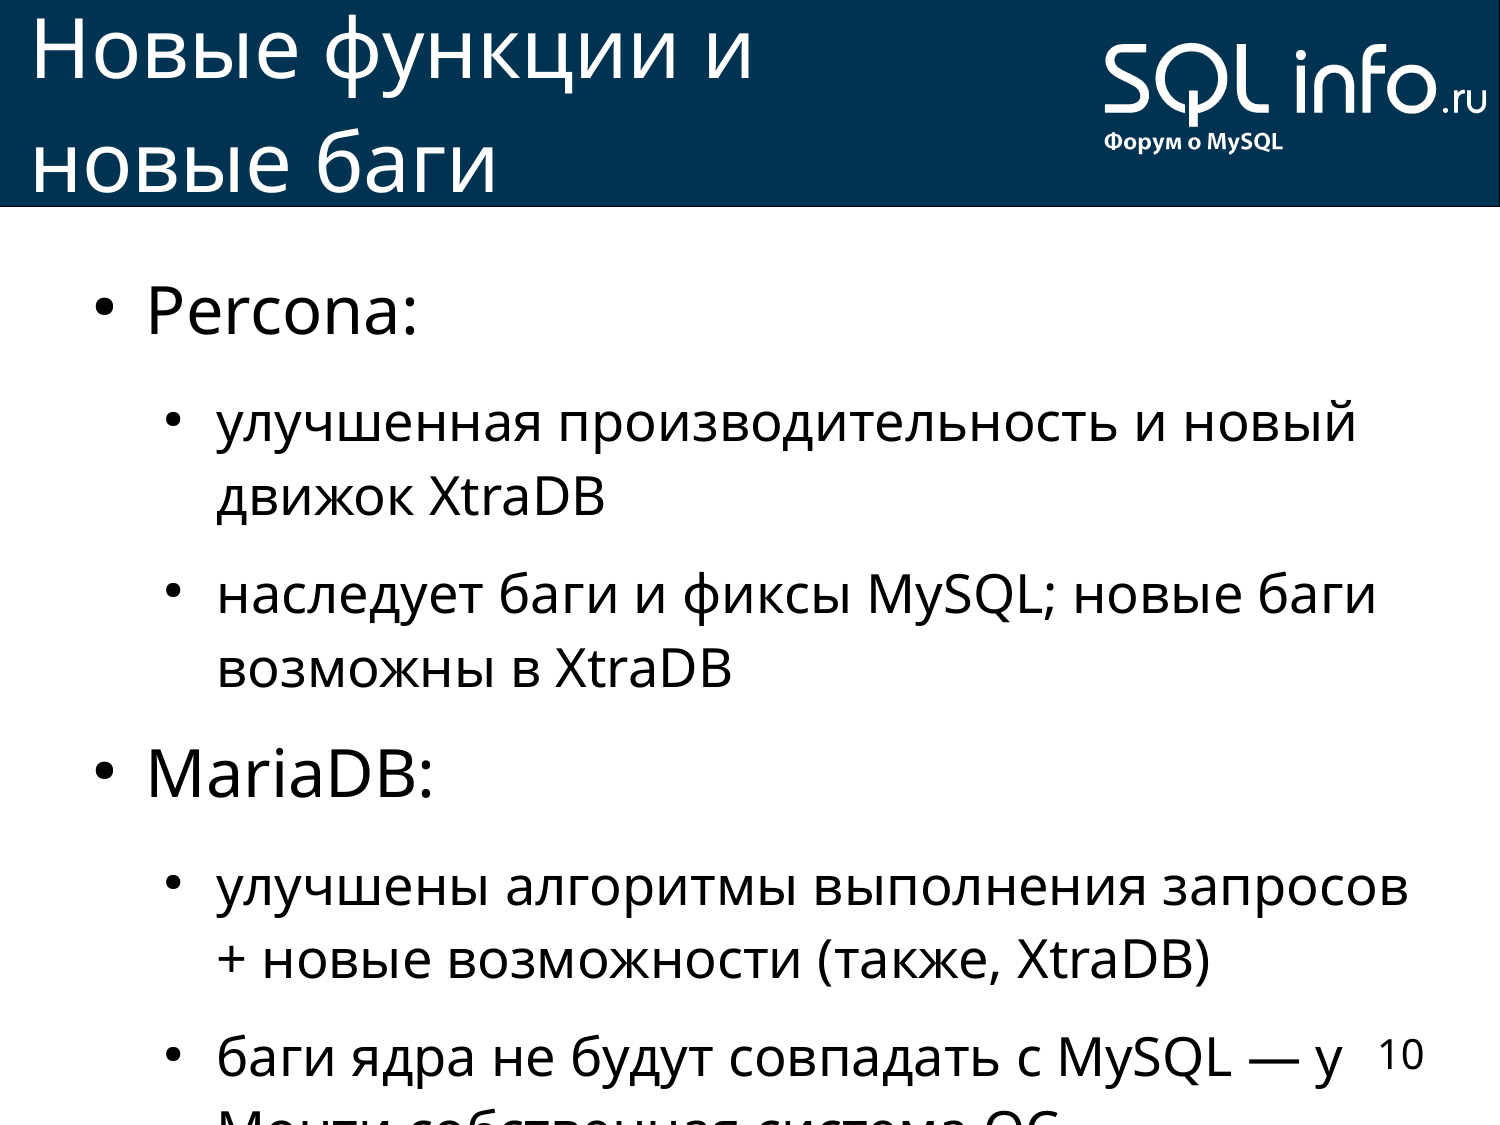

# Новые функции и новые баги
Percona:
улучшенная производительность и новый движок XtraDB
наследует баги и фиксы MySQL; новые баги возможны в XtraDB
MariaDB:
улучшены алгоритмы выполнения запросов + новые возможности (также, XtraDB)
баги ядра не будут совпадать с MySQL — у Монти собственная система QC
10